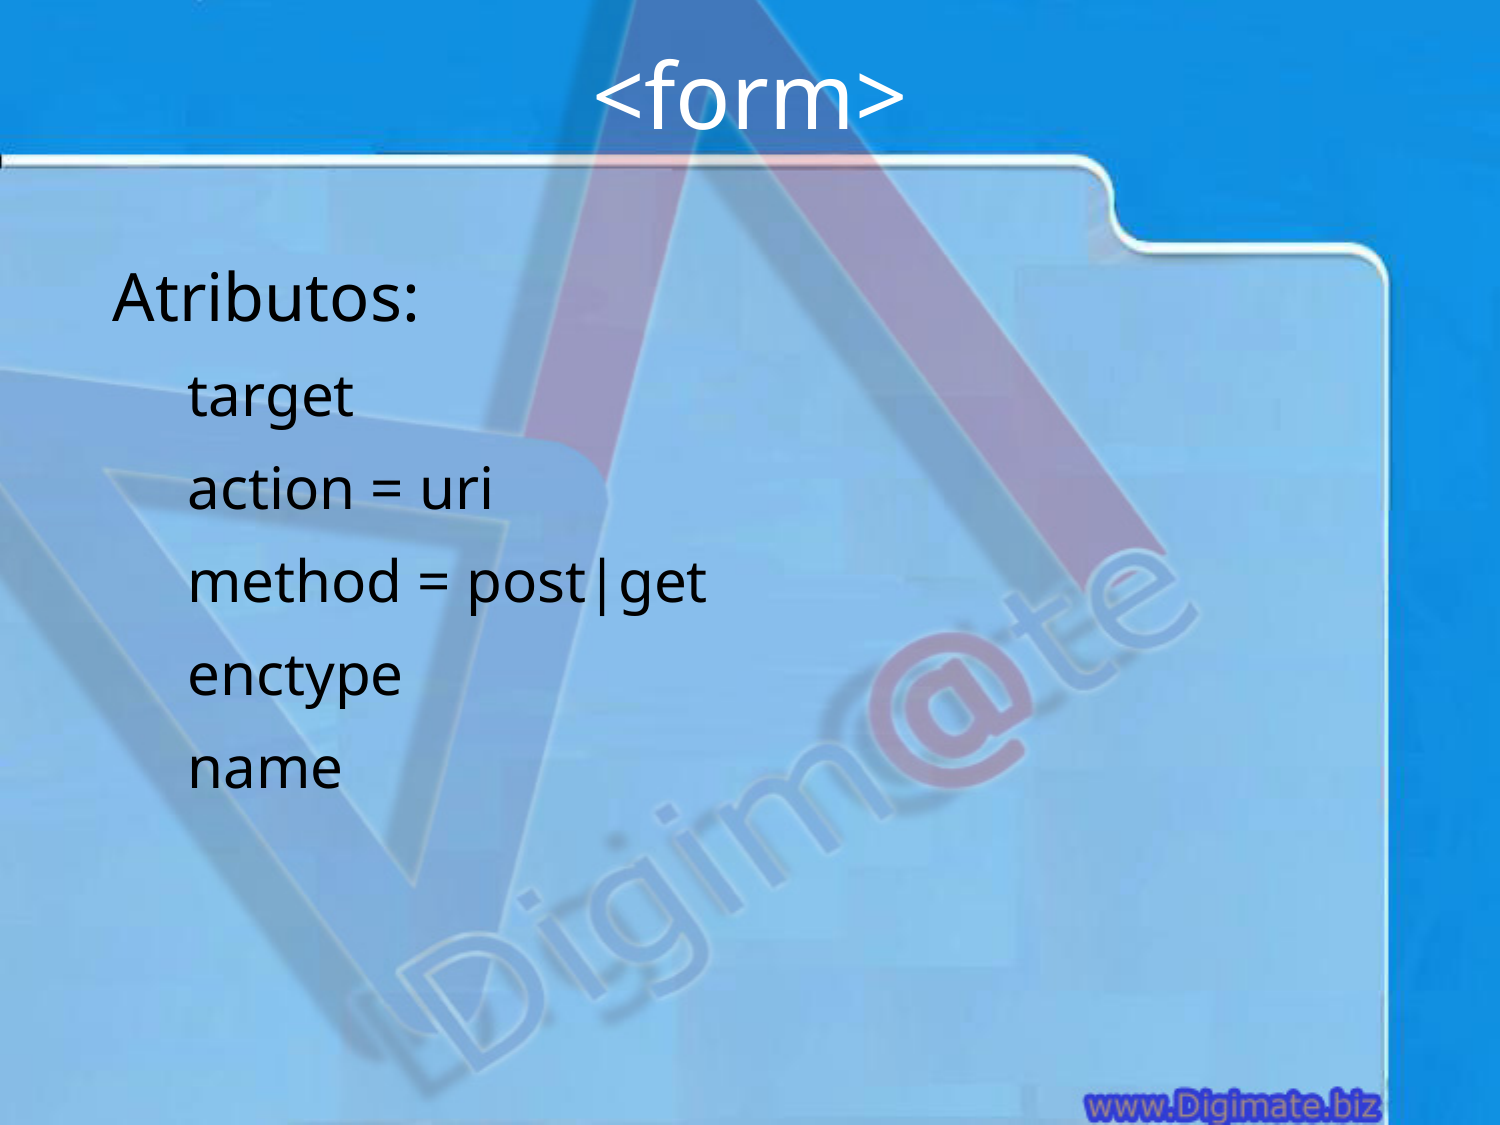

# <form>
Atributos:
target
action = uri
method = post|get
enctype
name